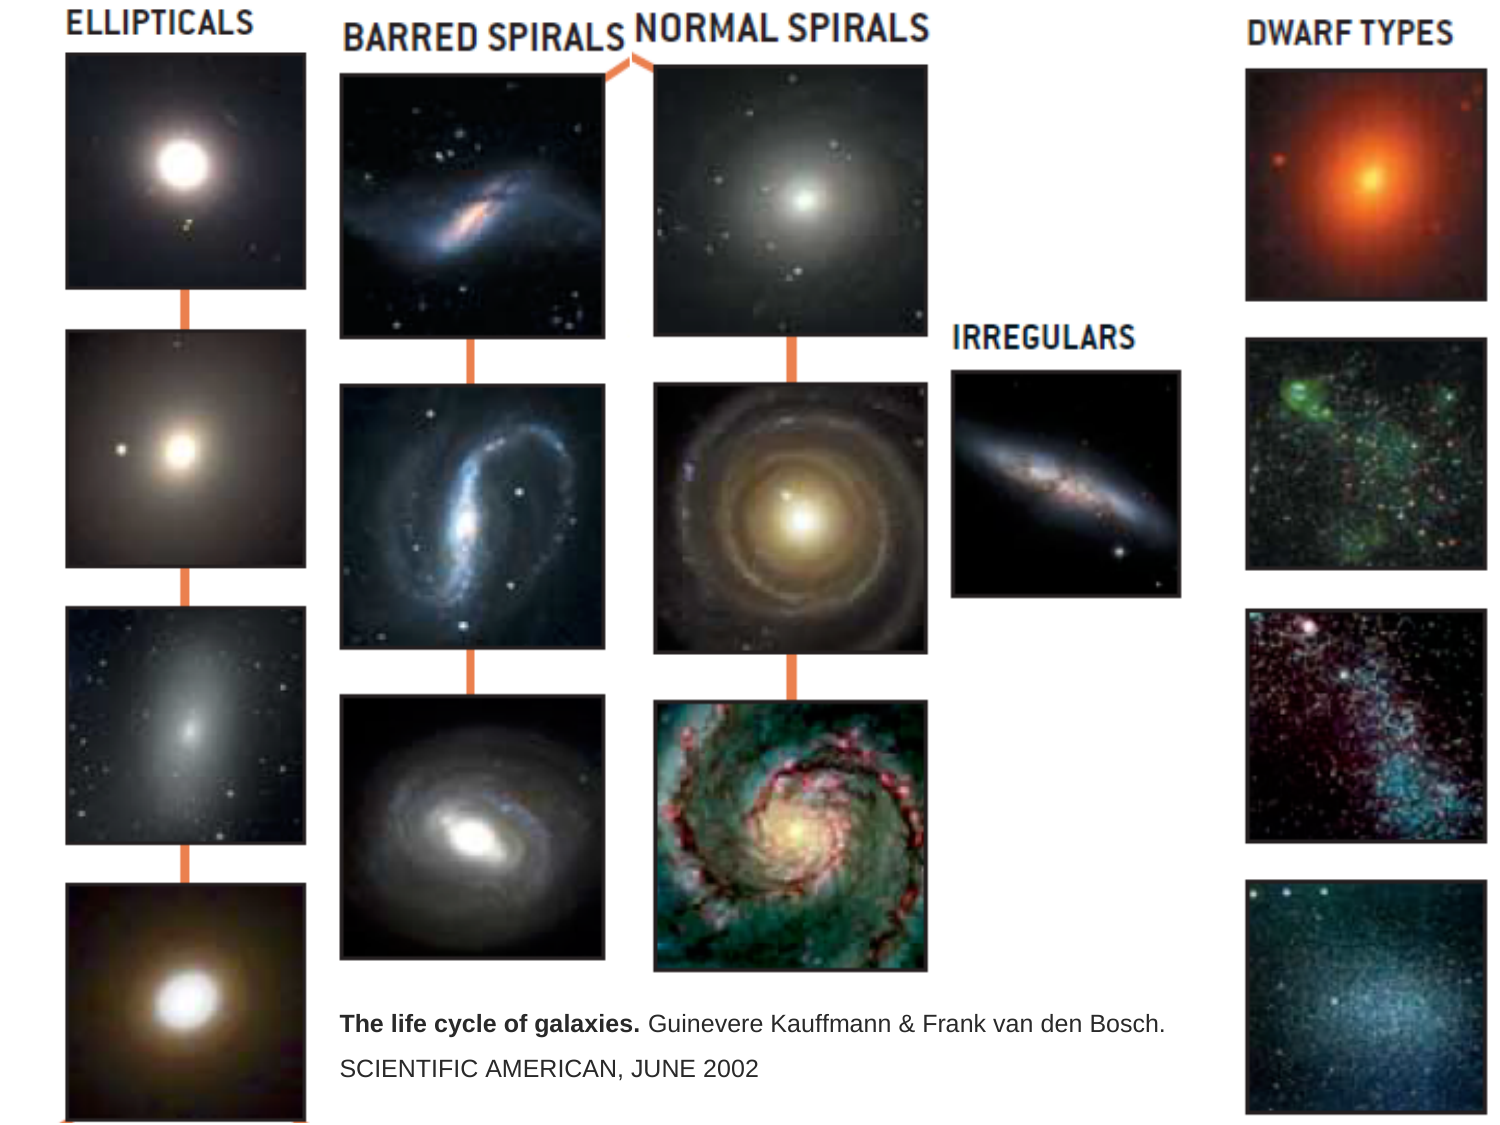

The life cycle of galaxies. Guinevere Kauffmann & Frank van den Bosch.
SCIENTIFIC AMERICAN, JUNE 2002